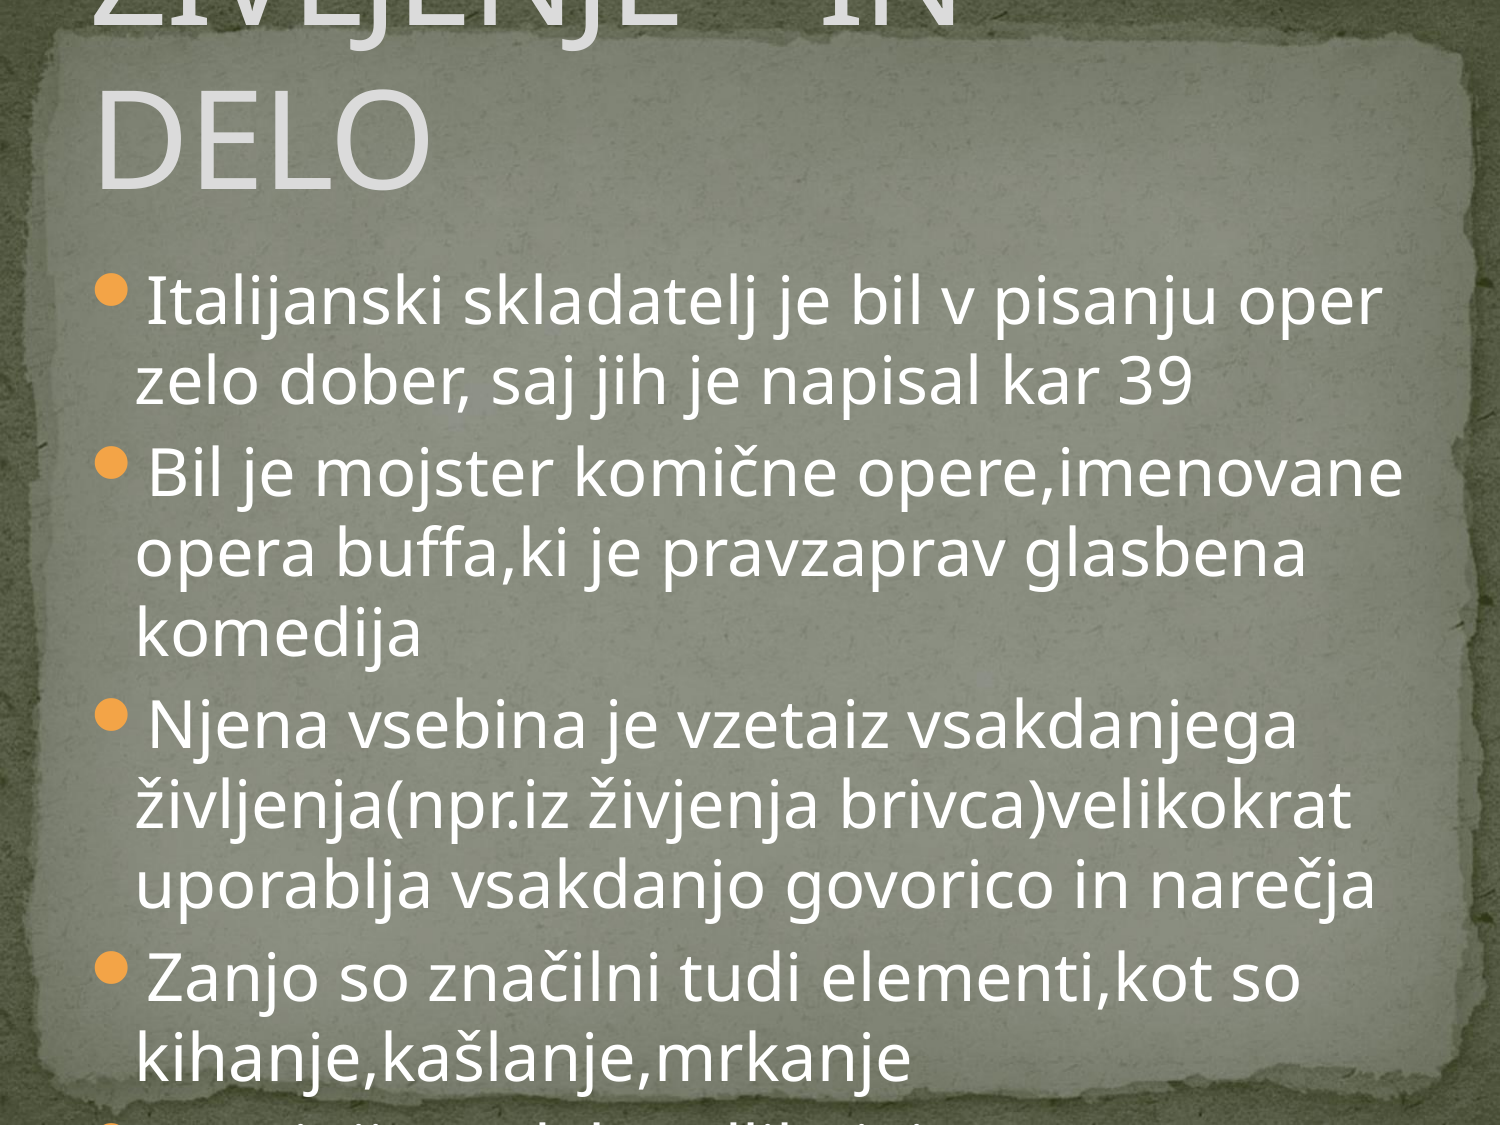

ŽIVLJENJE IN DELO
# Italijanski skladatelj je bil v pisanju oper zelo dober, saj jih je napisal kar 39
Bil je mojster komične opere,imenovane opera buffa,ki je pravzaprav glasbena komedija
Njena vsebina je vzetaiz vsakdanjega življenja(npr.iz živjenja brivca)velikokrat uporablja vsakdanjo govorico in narečja
Zanjo so značilni tudi elementi,kot so kihanje,kašlanje,mrkanje
Rossinijeva dela odlikujejo iskrivnost,vedrina,sproščenost in spevnost
Najpogosteje izvajani operi sta Seviljski brivec in Viljem Tell